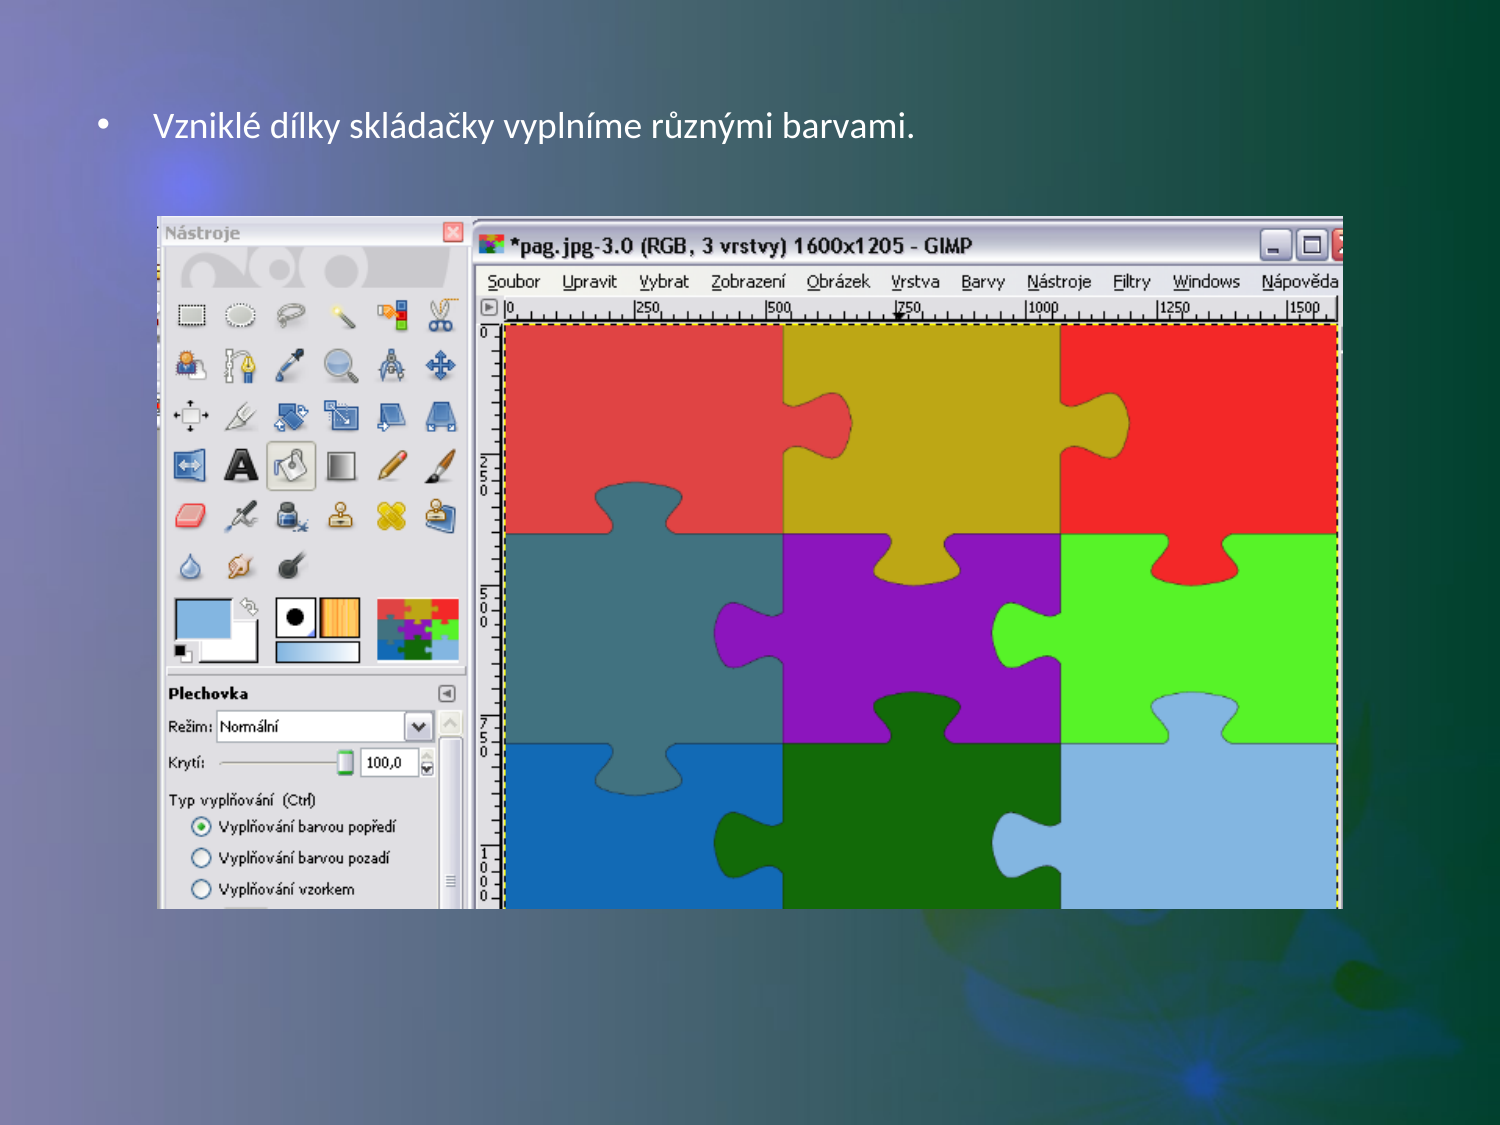

# Vzniklé dílky skládačky vyplníme různými barvami.